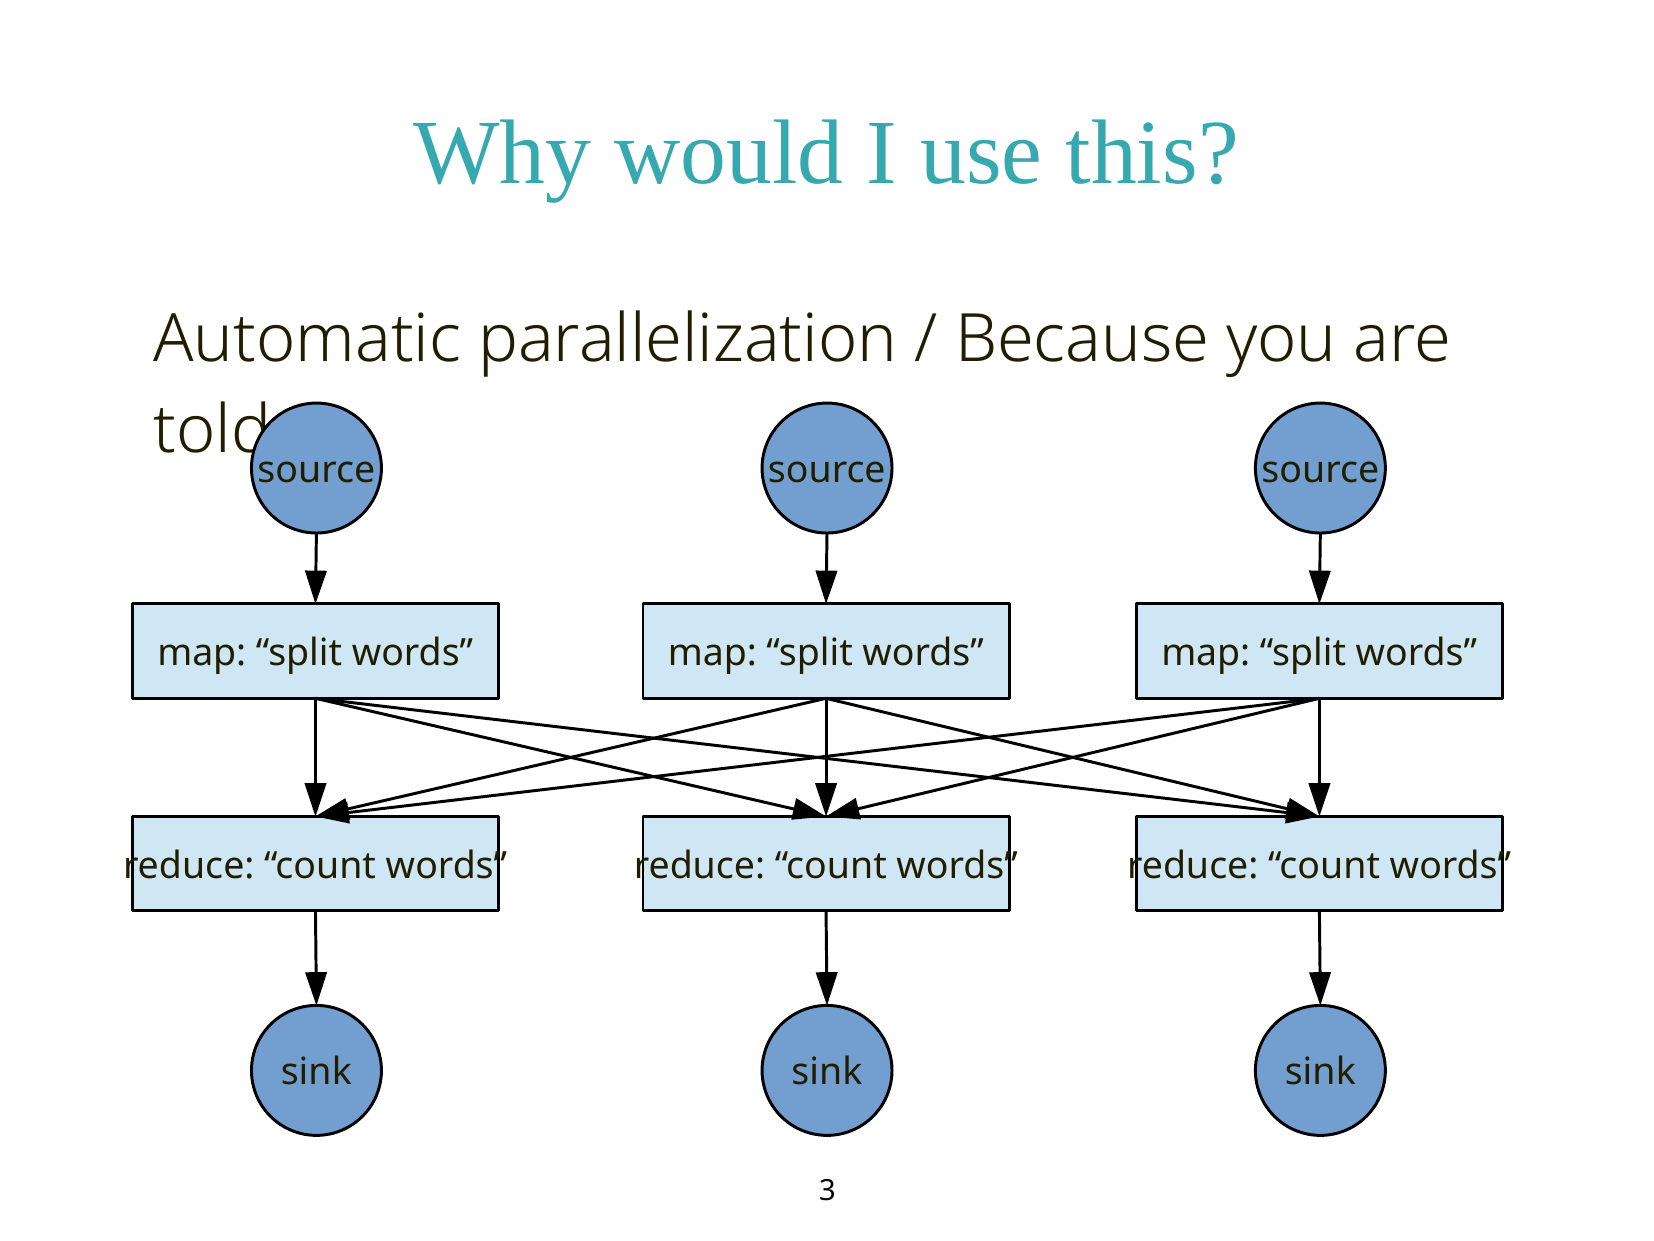

# Why would I use this?
Automatic parallelization / Because you are told to
source
source
source
map: “split words”
map: “split words”
map: “split words”
reduce: “count words”
reduce: “count words”
reduce: “count words”
sink
sink
sink
3